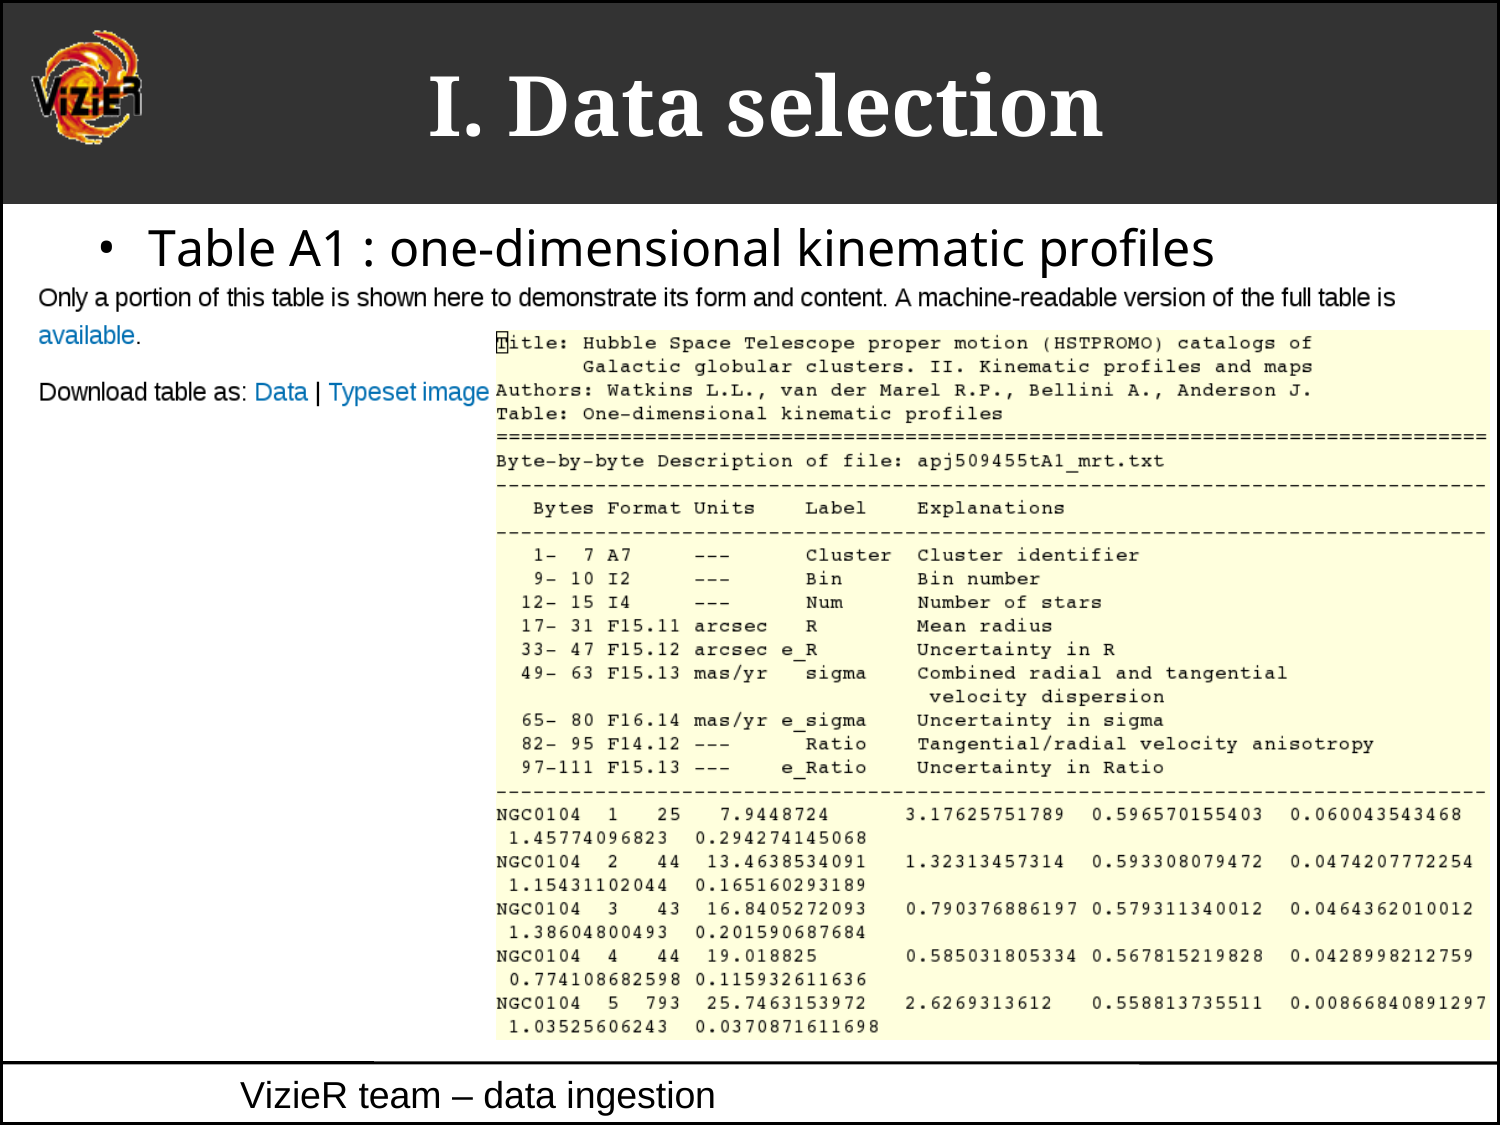

# I. Data selection
Table A1 : one-dimensional kinematic profiles